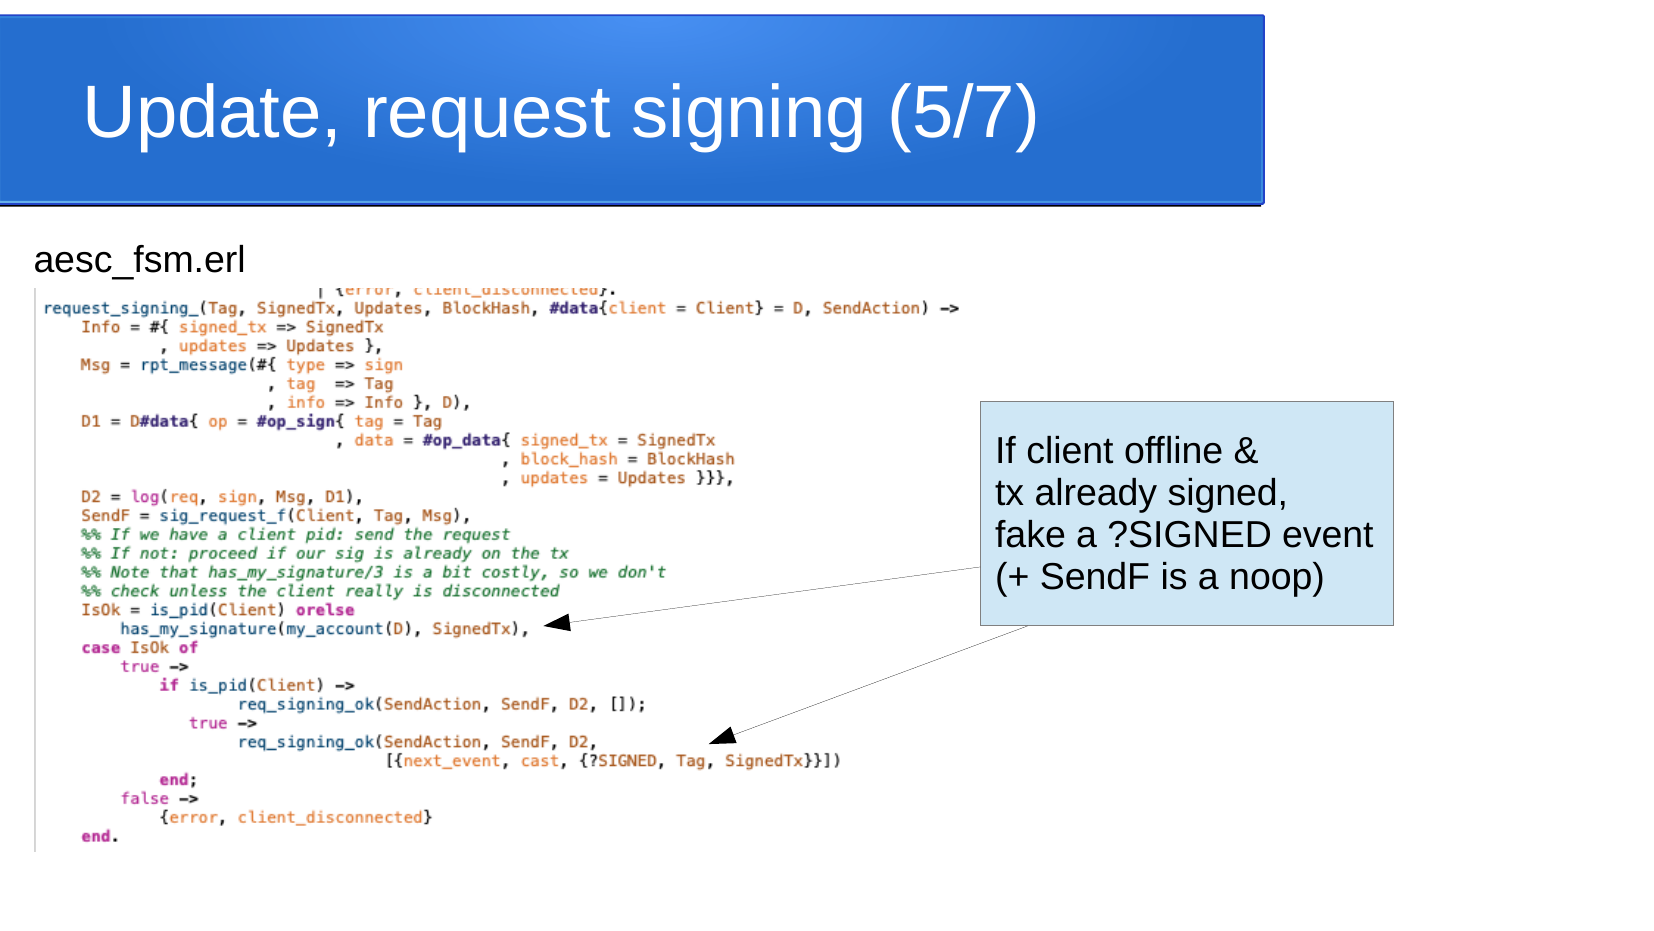

# Update, request signing (5/7)
aesc_fsm.erl
If client offline &
tx already signed,
fake a ?SIGNED event
(+ SendF is a noop)